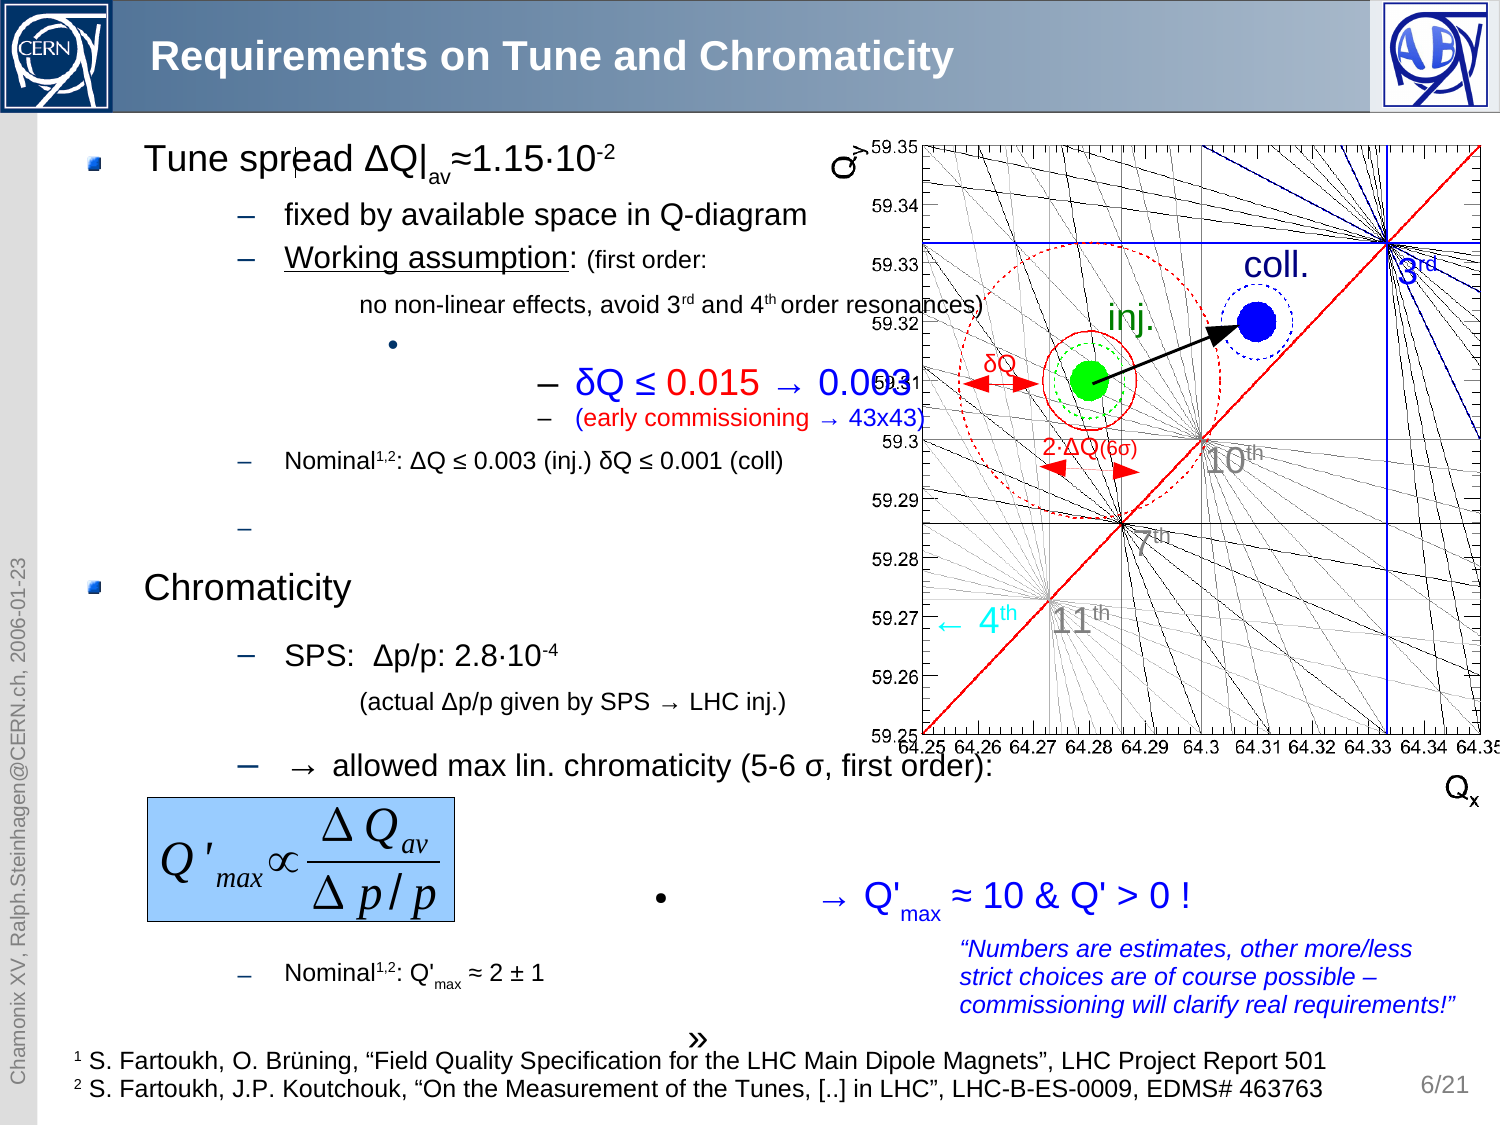

# Requirements on Tune and Chromaticity
Tune spread ΔQ|av≈1.15∙10-2
fixed by available space in Q-diagram
Working assumption: (first order: 						no non-linear effects, avoid 3rd and 4th order resonances)
δQ ≤ 0.015 → 0.003
(early commissioning → 43x43)
Nominal1,2: ΔQ ≤ 0.003 (inj.) δQ ≤ 0.001 (coll)
Chromaticity
SPS: Δp/p: 2.8∙10-4							(actual Δp/p given by SPS → LHC inj.)
→ allowed max lin. chromaticity (5-6 σ, first order):
 → Q'max ≈ 10 & Q' > 0 !
Nominal1,2: Q'max ≈ 2 ± 1
coll.
3rd
inj.
δQ
2∙ΔQ(6σ)
10th
7th
← 4th
11th
“Numbers are estimates, other more/less strict choices are of course possible – commissioning will clarify real requirements!”
1 S. Fartoukh, O. Brüning, “Field Quality Specification for the LHC Main Dipole Magnets”, LHC Project Report 501
2 S. Fartoukh, J.P. Koutchouk, “On the Measurement of the Tunes, [..] in LHC”, LHC-B-ES-0009, EDMS# 463763